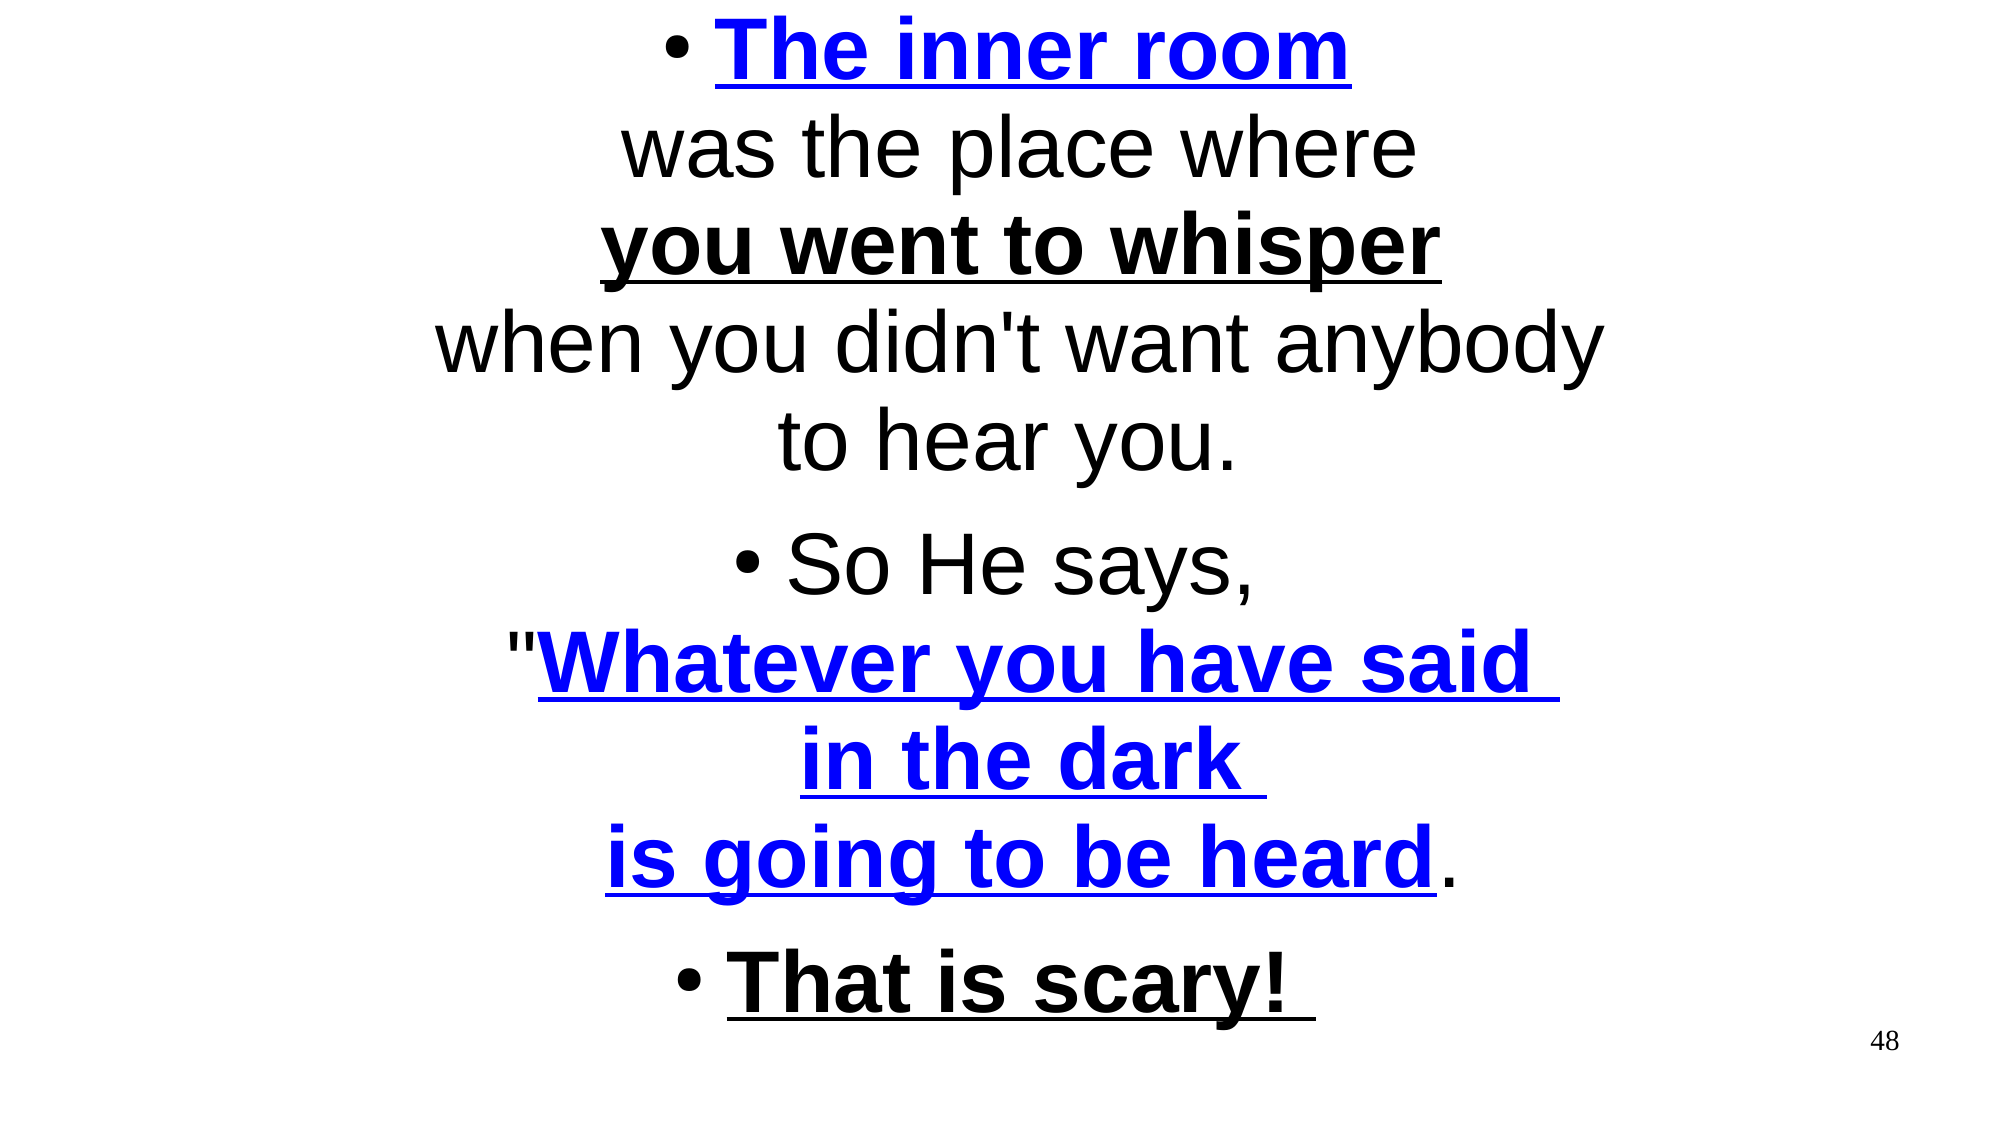

# The inner room was the place where you went to whisper when you didn't want anybody to hear you.
So He says,
"Whatever you have said
in the dark
is going to be heard.
That is scary!
48